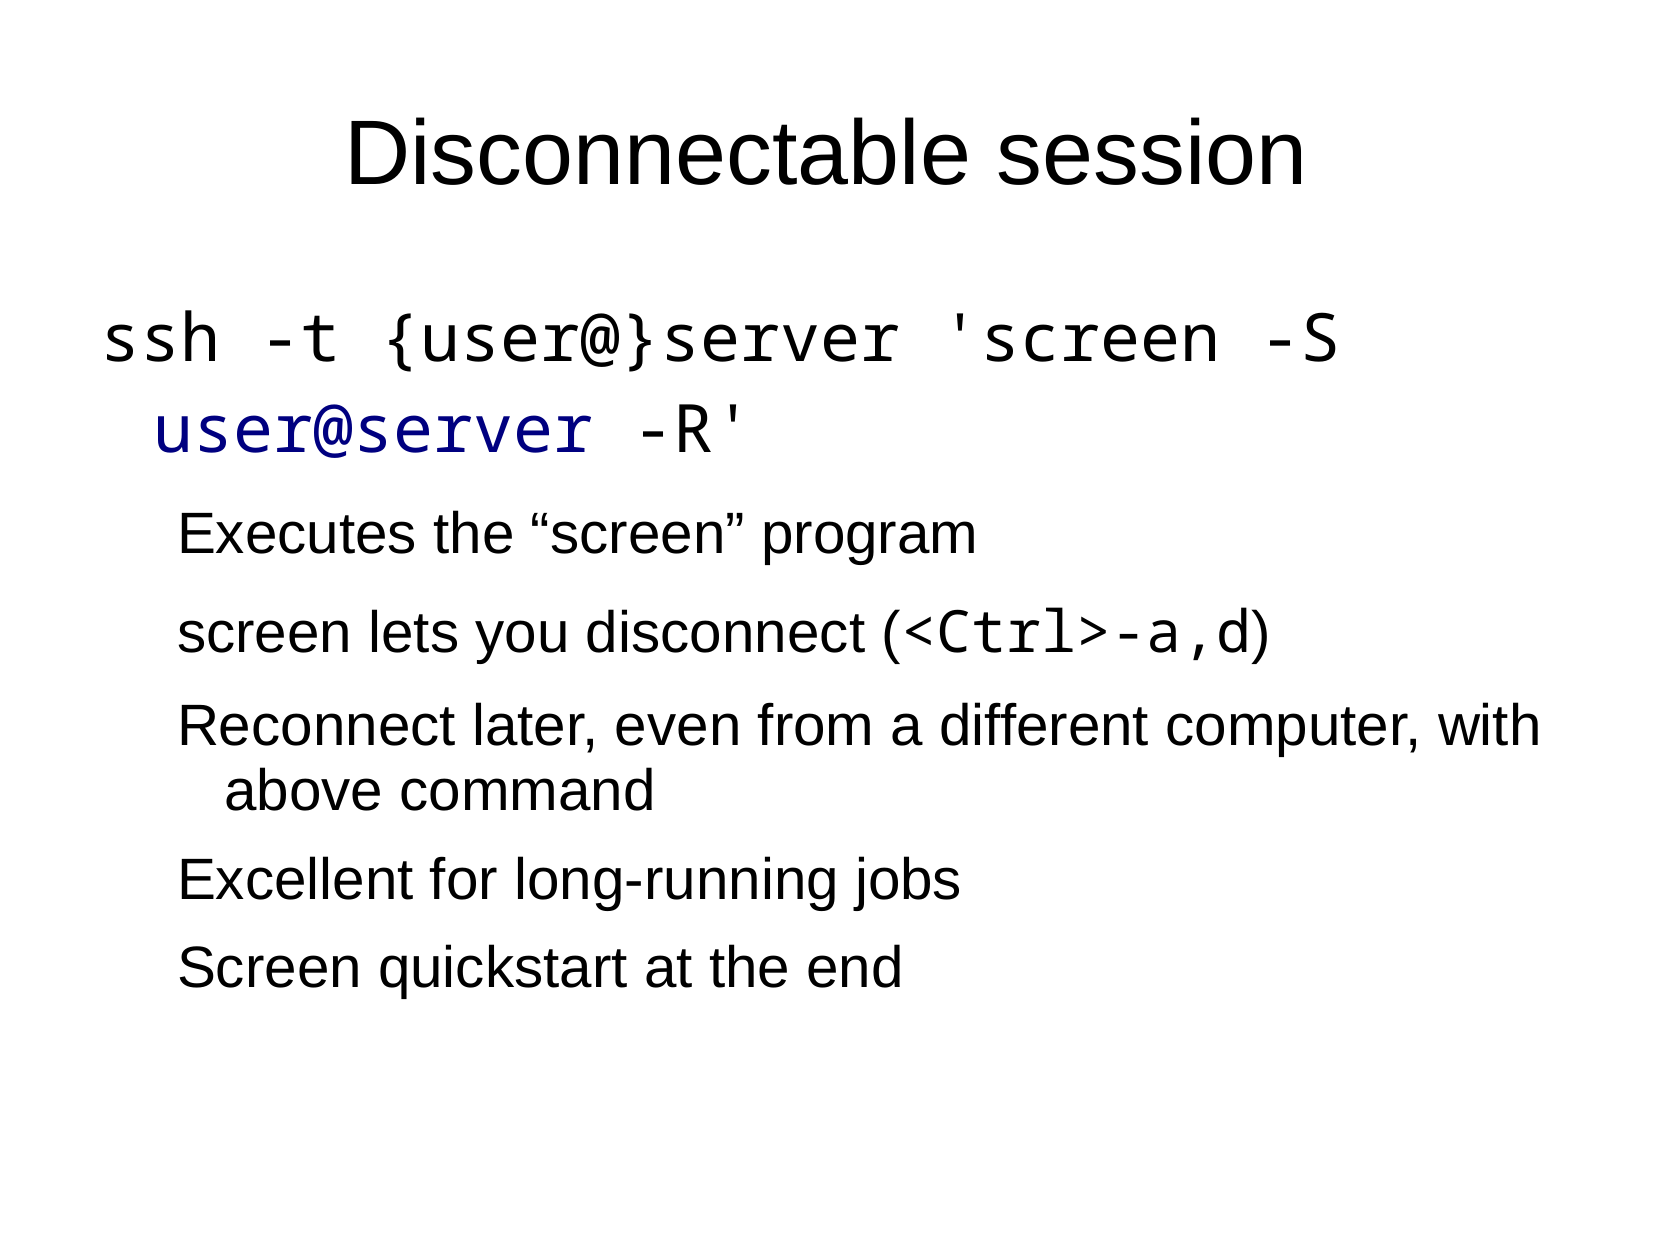

# Disconnectable session
ssh -t {user@}server 'screen -S user@server -R'
Executes the “screen” program
screen lets you disconnect (<Ctrl>-a,d)
Reconnect later, even from a different computer, with above command
Excellent for long-running jobs
Screen quickstart at the end